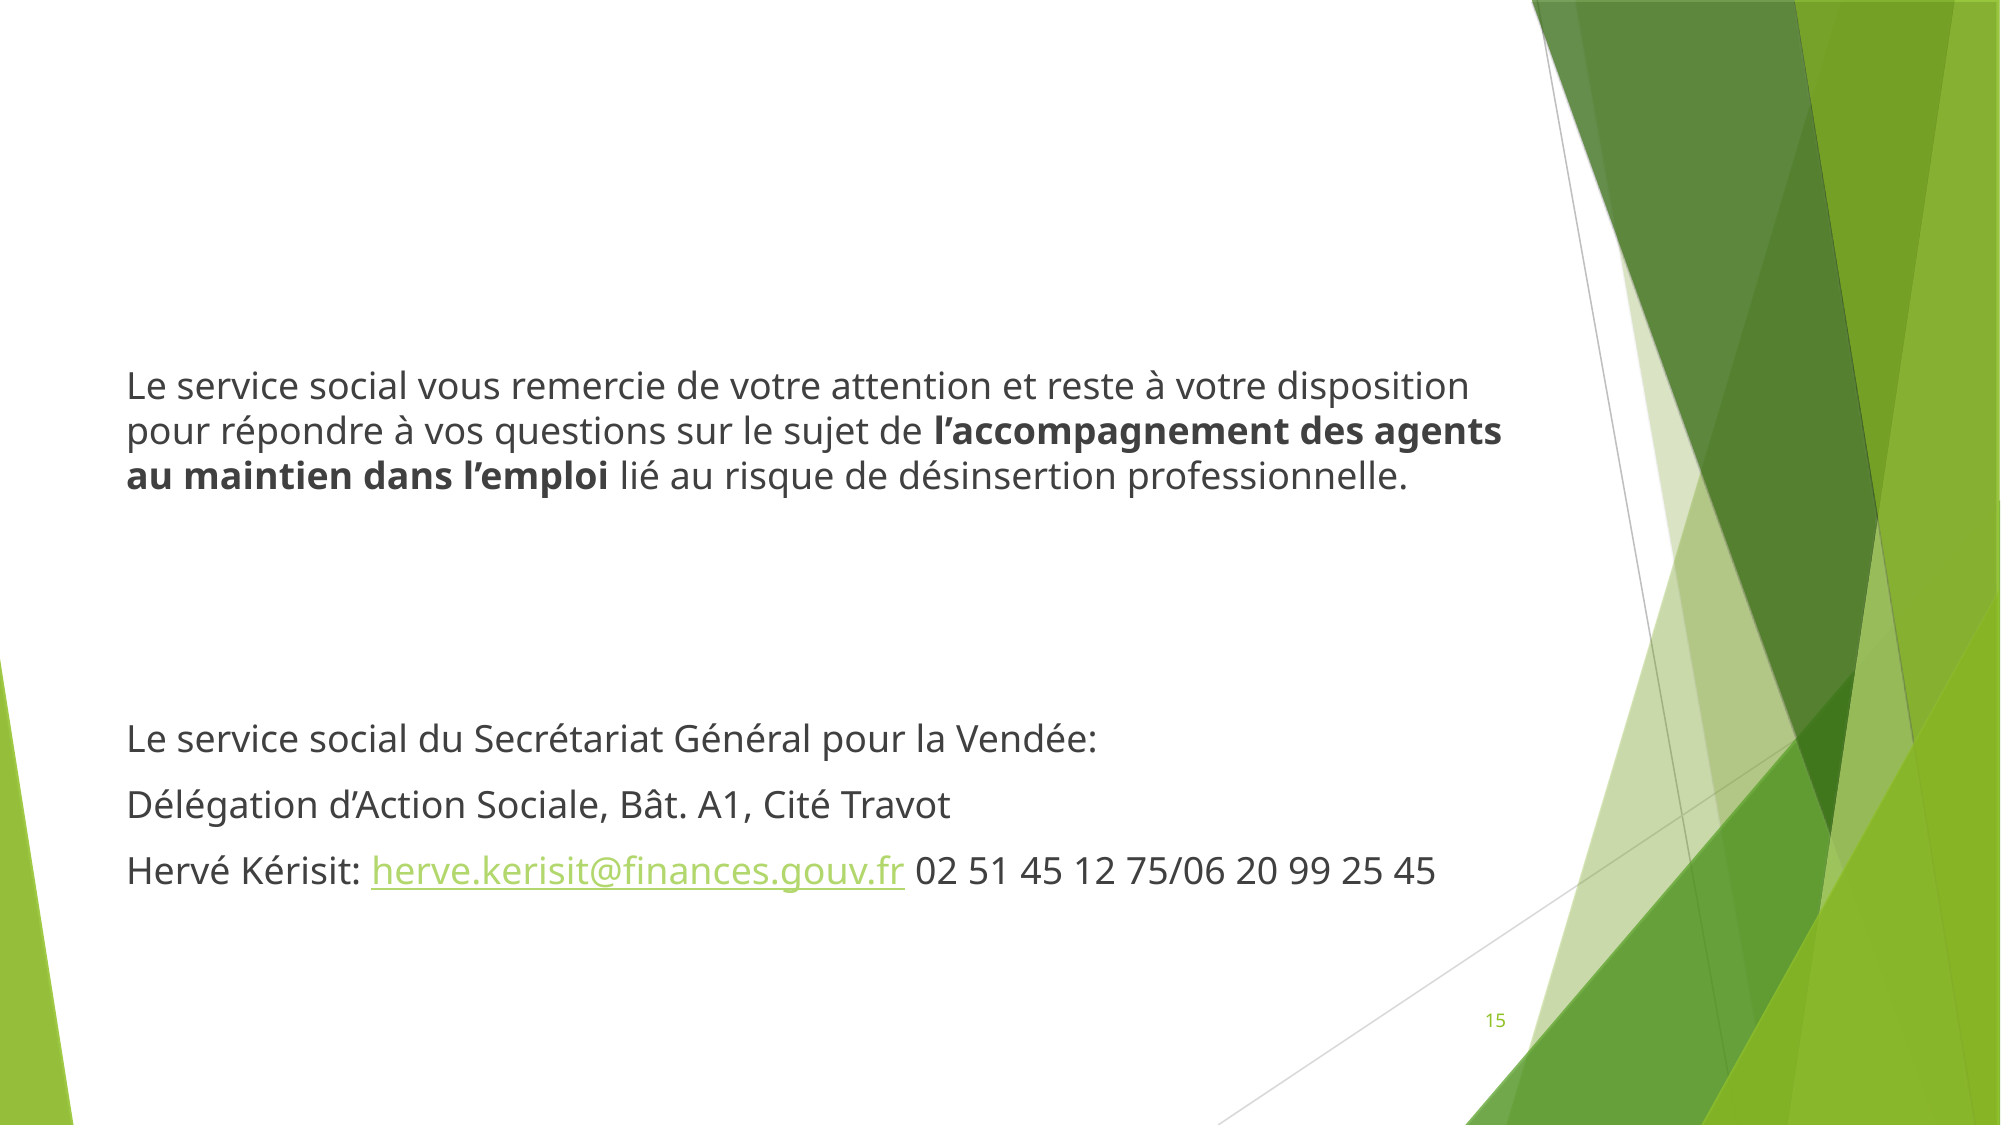

# Le service social vous remercie de votre attention et reste à votre disposition pour répondre à vos questions sur le sujet de l’accompagnement des agents au maintien dans l’emploi lié au risque de désinsertion professionnelle.
Le service social du Secrétariat Général pour la Vendée:
Délégation d’Action Sociale, Bât. A1, Cité Travot
Hervé Kérisit: herve.kerisit@finances.gouv.fr 02 51 45 12 75/06 20 99 25 45